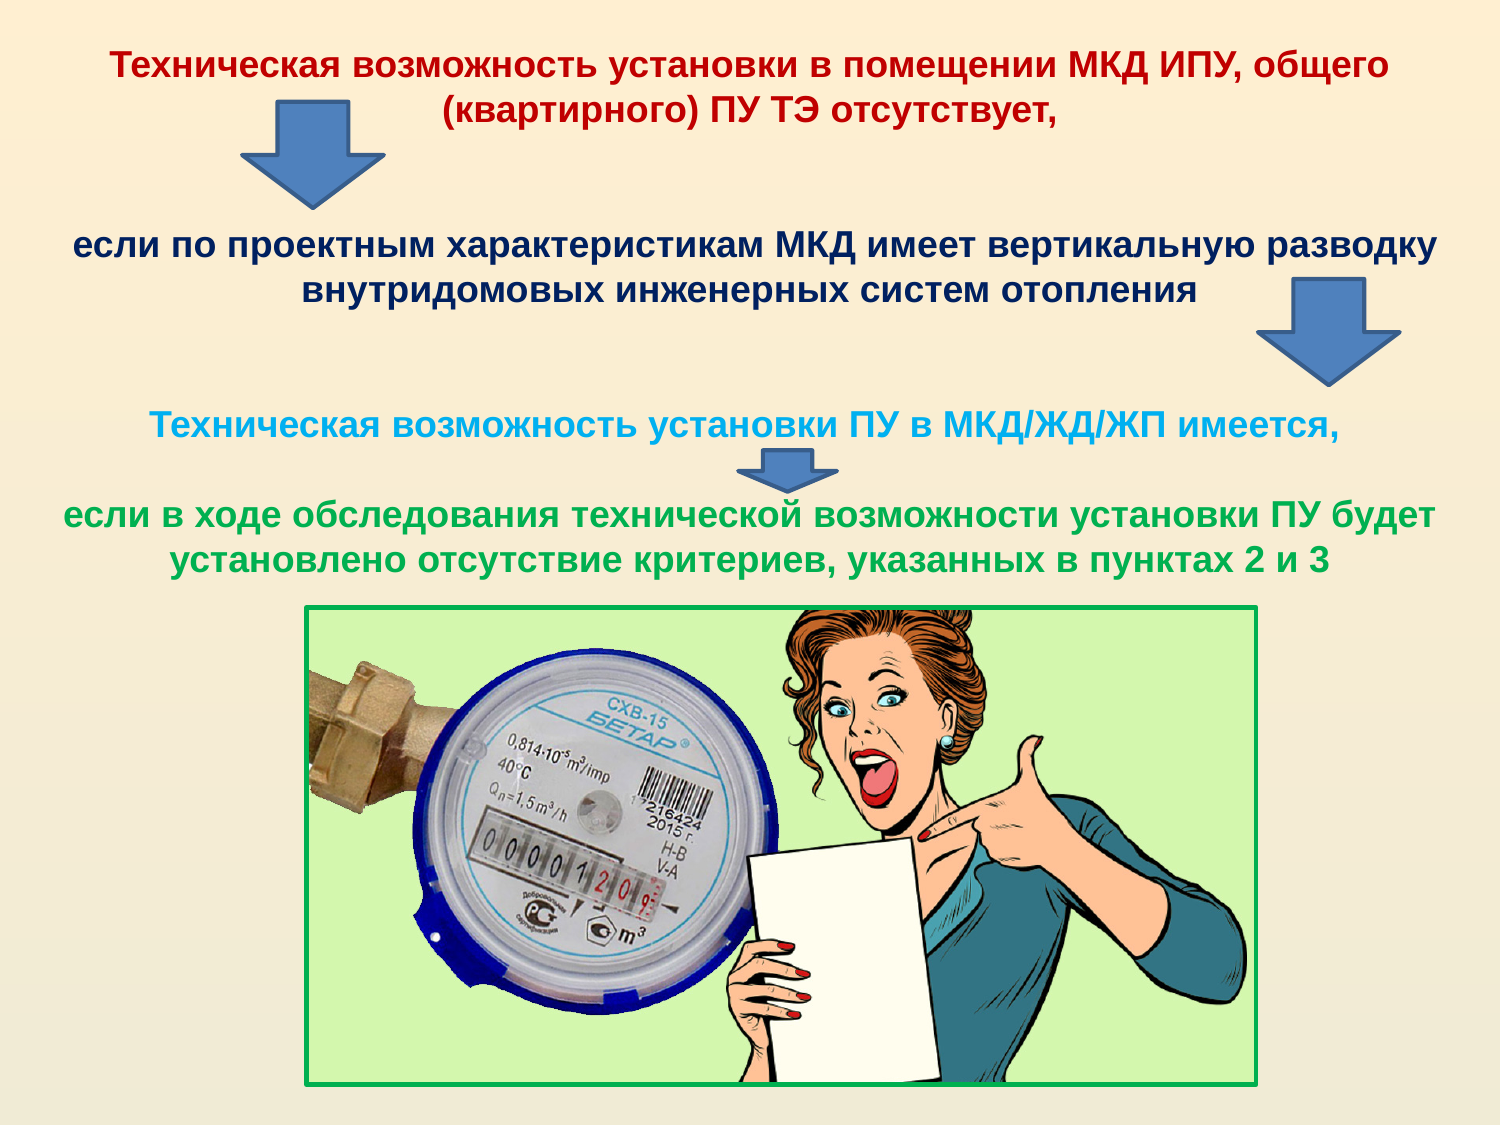

Техническая возможность установки в помещении МКД ИПУ, общего (квартирного) ПУ ТЭ отсутствует,
 если по проектным характеристикам МКД имеет вертикальную разводку внутридомовых инженерных систем отопления
Техническая возможность установки ПУ в МКД/ЖД/ЖП имеется,
если в ходе обследования технической возможности установки ПУ будет установлено отсутствие критериев, указанных в пунктах 2 и 3